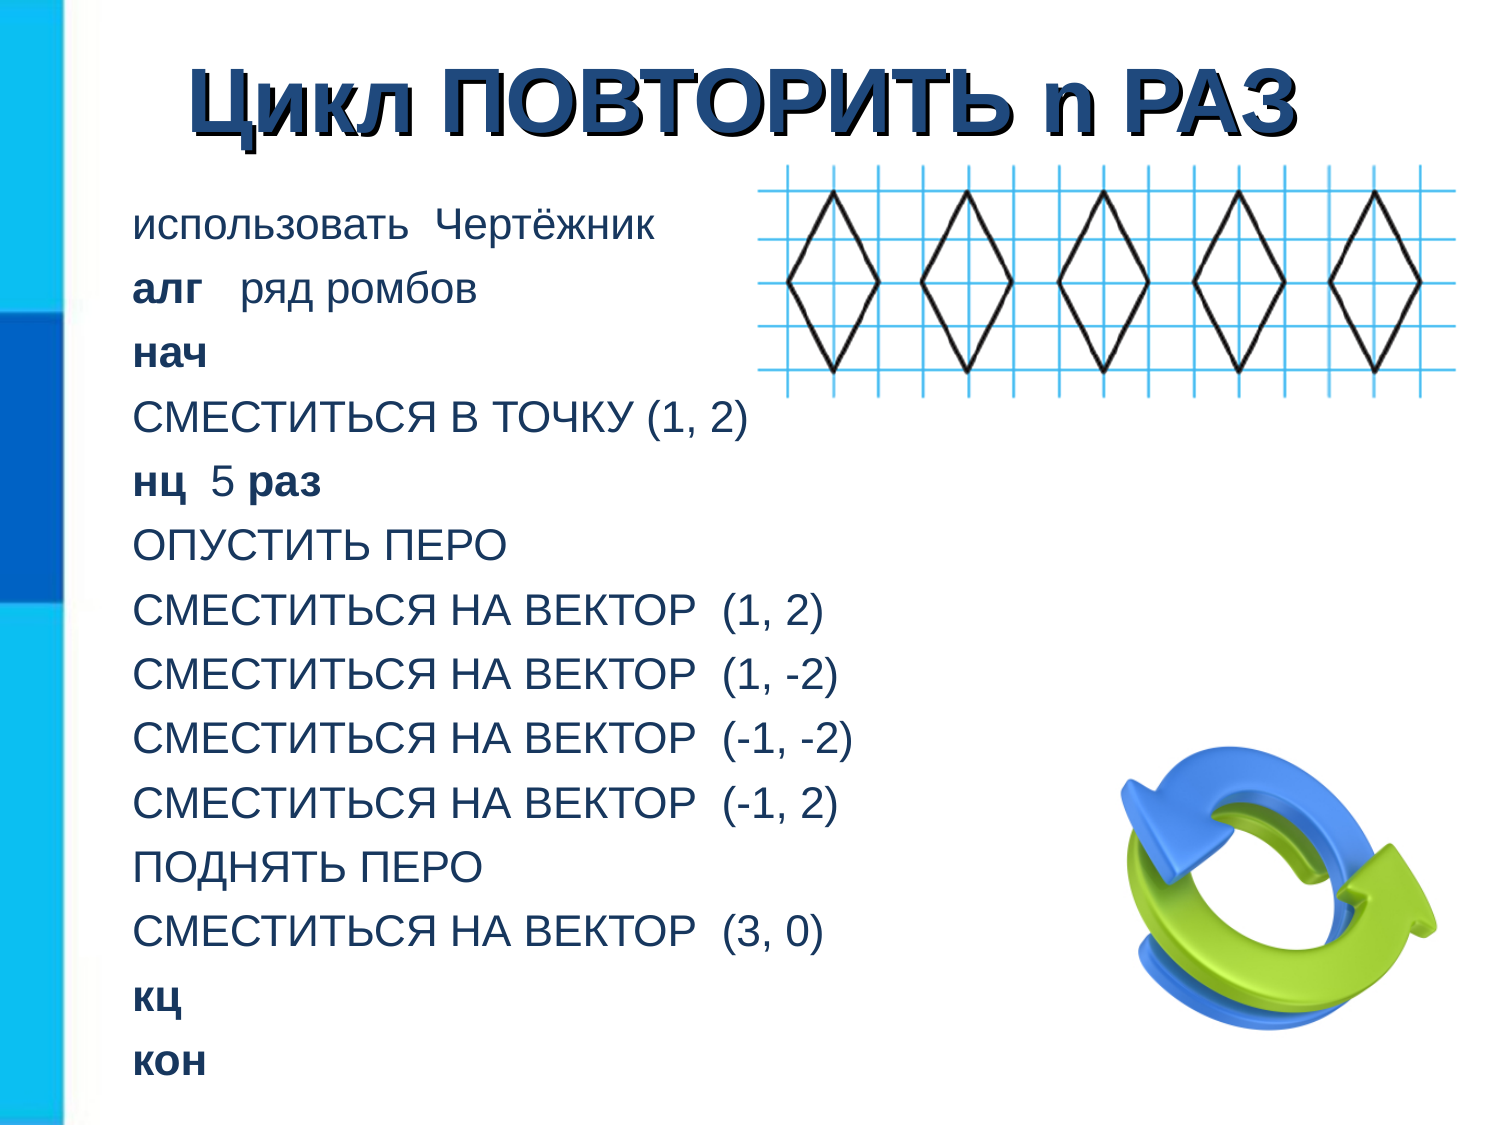

Цикл ПОВТОРИТЬ n РАЗ
# использовать Чертёжник
алг ряд ромбов
нач
СМЕСТИТЬСЯ В ТОЧКУ (1, 2)
нц 5 раз
ОПУСТИТЬ ПЕРО
СМЕСТИТЬСЯ НА ВЕКТОР (1, 2)
СМЕСТИТЬСЯ НА ВЕКТОР (1, -2)
СМЕСТИТЬСЯ НА ВЕКТОР (-1, -2)
СМЕСТИТЬСЯ НА ВЕКТОР (-1, 2)
ПОДНЯТЬ ПЕРО
СМЕСТИТЬСЯ НА ВЕКТОР (3, 0)
кц
кон